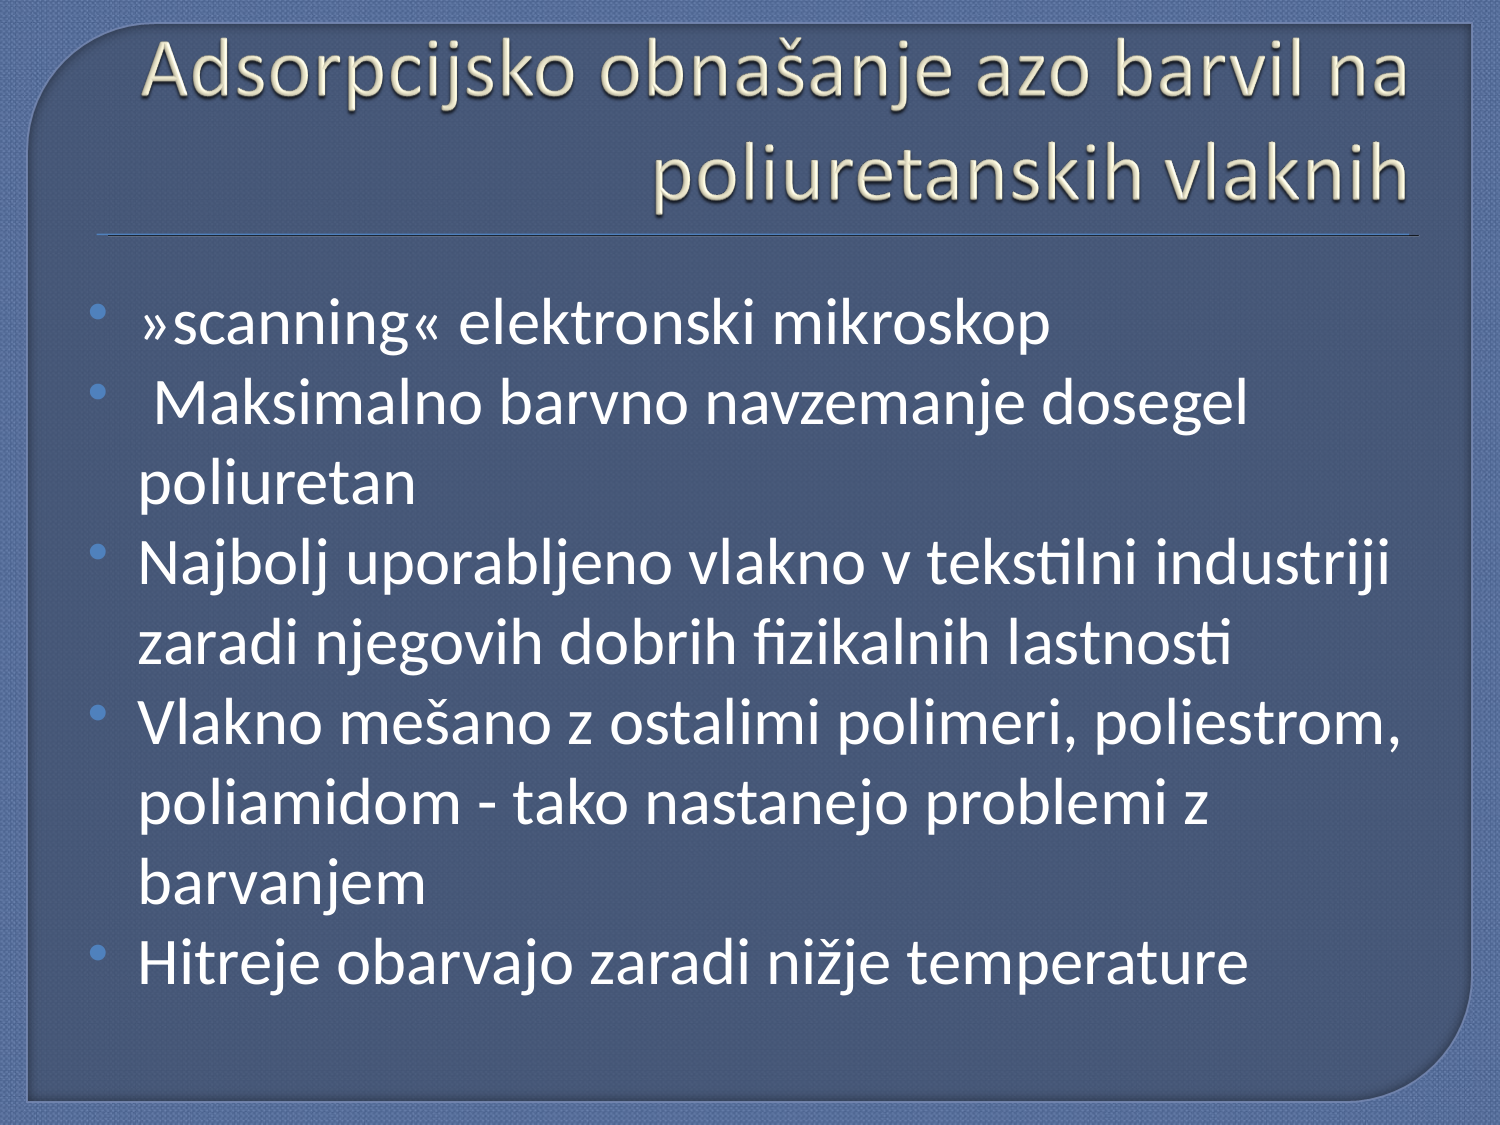

# »scanning« elektronski mikroskop
 Maksimalno barvno navzemanje dosegel poliuretan
Najbolj uporabljeno vlakno v tekstilni industriji zaradi njegovih dobrih fizikalnih lastnosti
Vlakno mešano z ostalimi polimeri, poliestrom, poliamidom - tako nastanejo problemi z barvanjem
Hitreje obarvajo zaradi nižje temperature